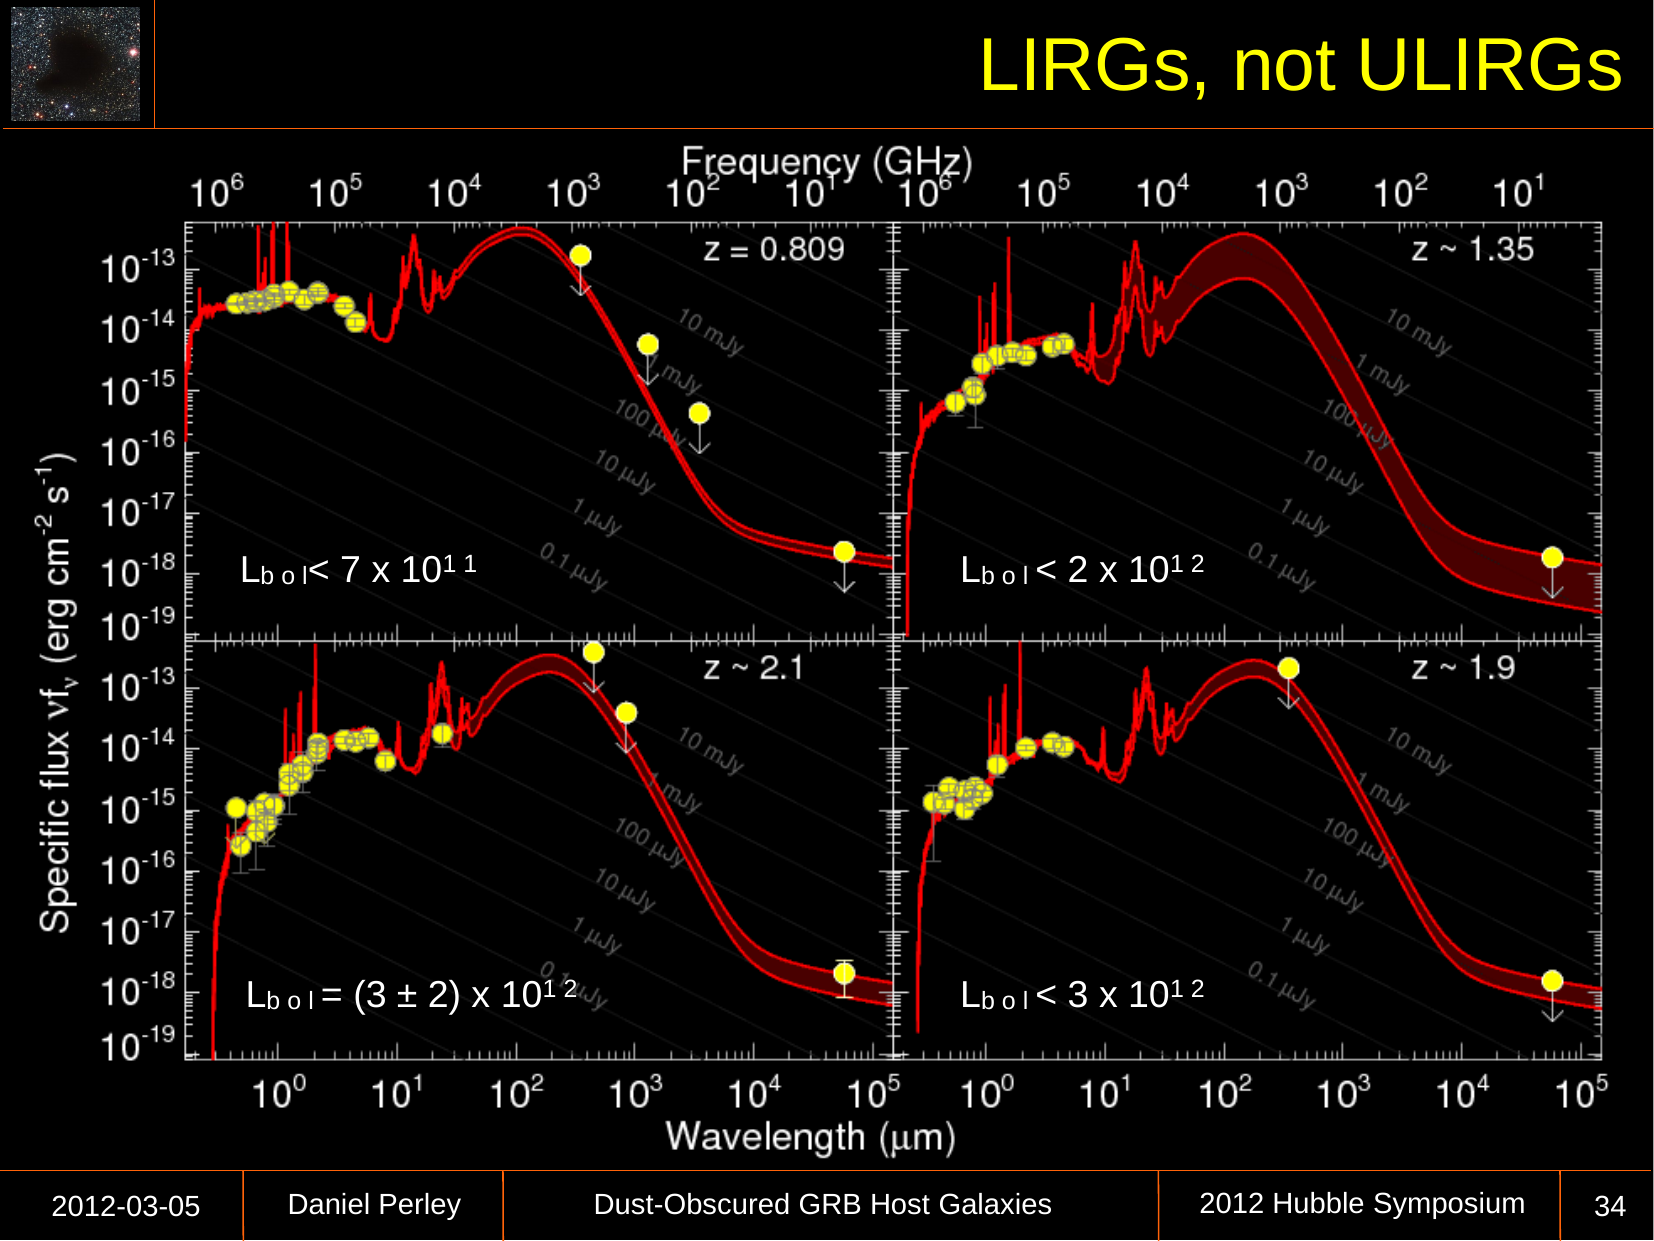

# LIRGs, not ULIRGs
Lb o l< 7 x 101 1
Lb o l < 2 x 101 2
Lb o l = (3 ± 2) x 101 2
Lb o l < 3 x 101 2
2012-03-05
34